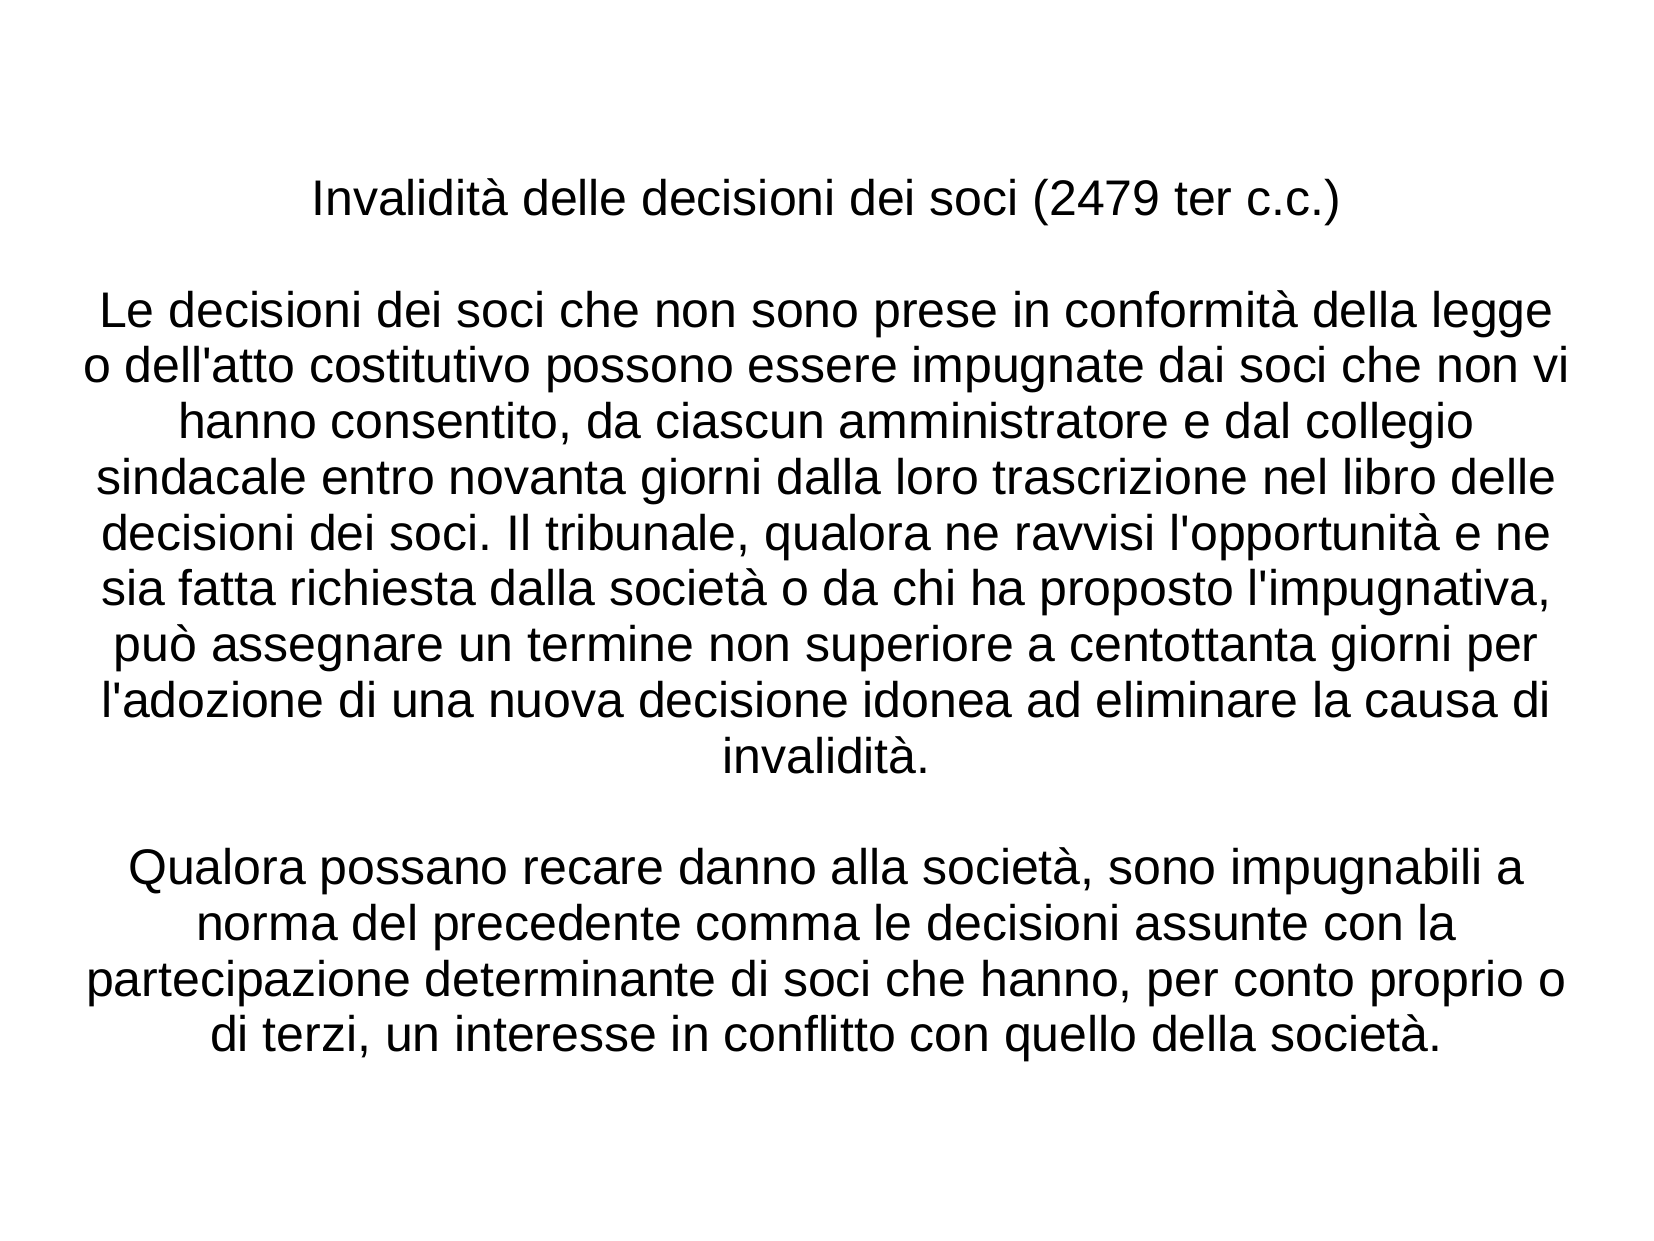

# Invalidità delle decisioni dei soci (2479 ter c.c.)
Le decisioni dei soci che non sono prese in conformità della legge o dell'atto costitutivo possono essere impugnate dai soci che non vi hanno consentito, da ciascun amministratore e dal collegio sindacale entro novanta giorni dalla loro trascrizione nel libro delle decisioni dei soci. Il tribunale, qualora ne ravvisi l'opportunità e ne sia fatta richiesta dalla società o da chi ha proposto l'impugnativa, può assegnare un termine non superiore a centottanta giorni per l'adozione di una nuova decisione idonea ad eliminare la causa di invalidità.
Qualora possano recare danno alla società, sono impugnabili a norma del precedente comma le decisioni assunte con la partecipazione determinante di soci che hanno, per conto proprio o di terzi, un interesse in conflitto con quello della società.